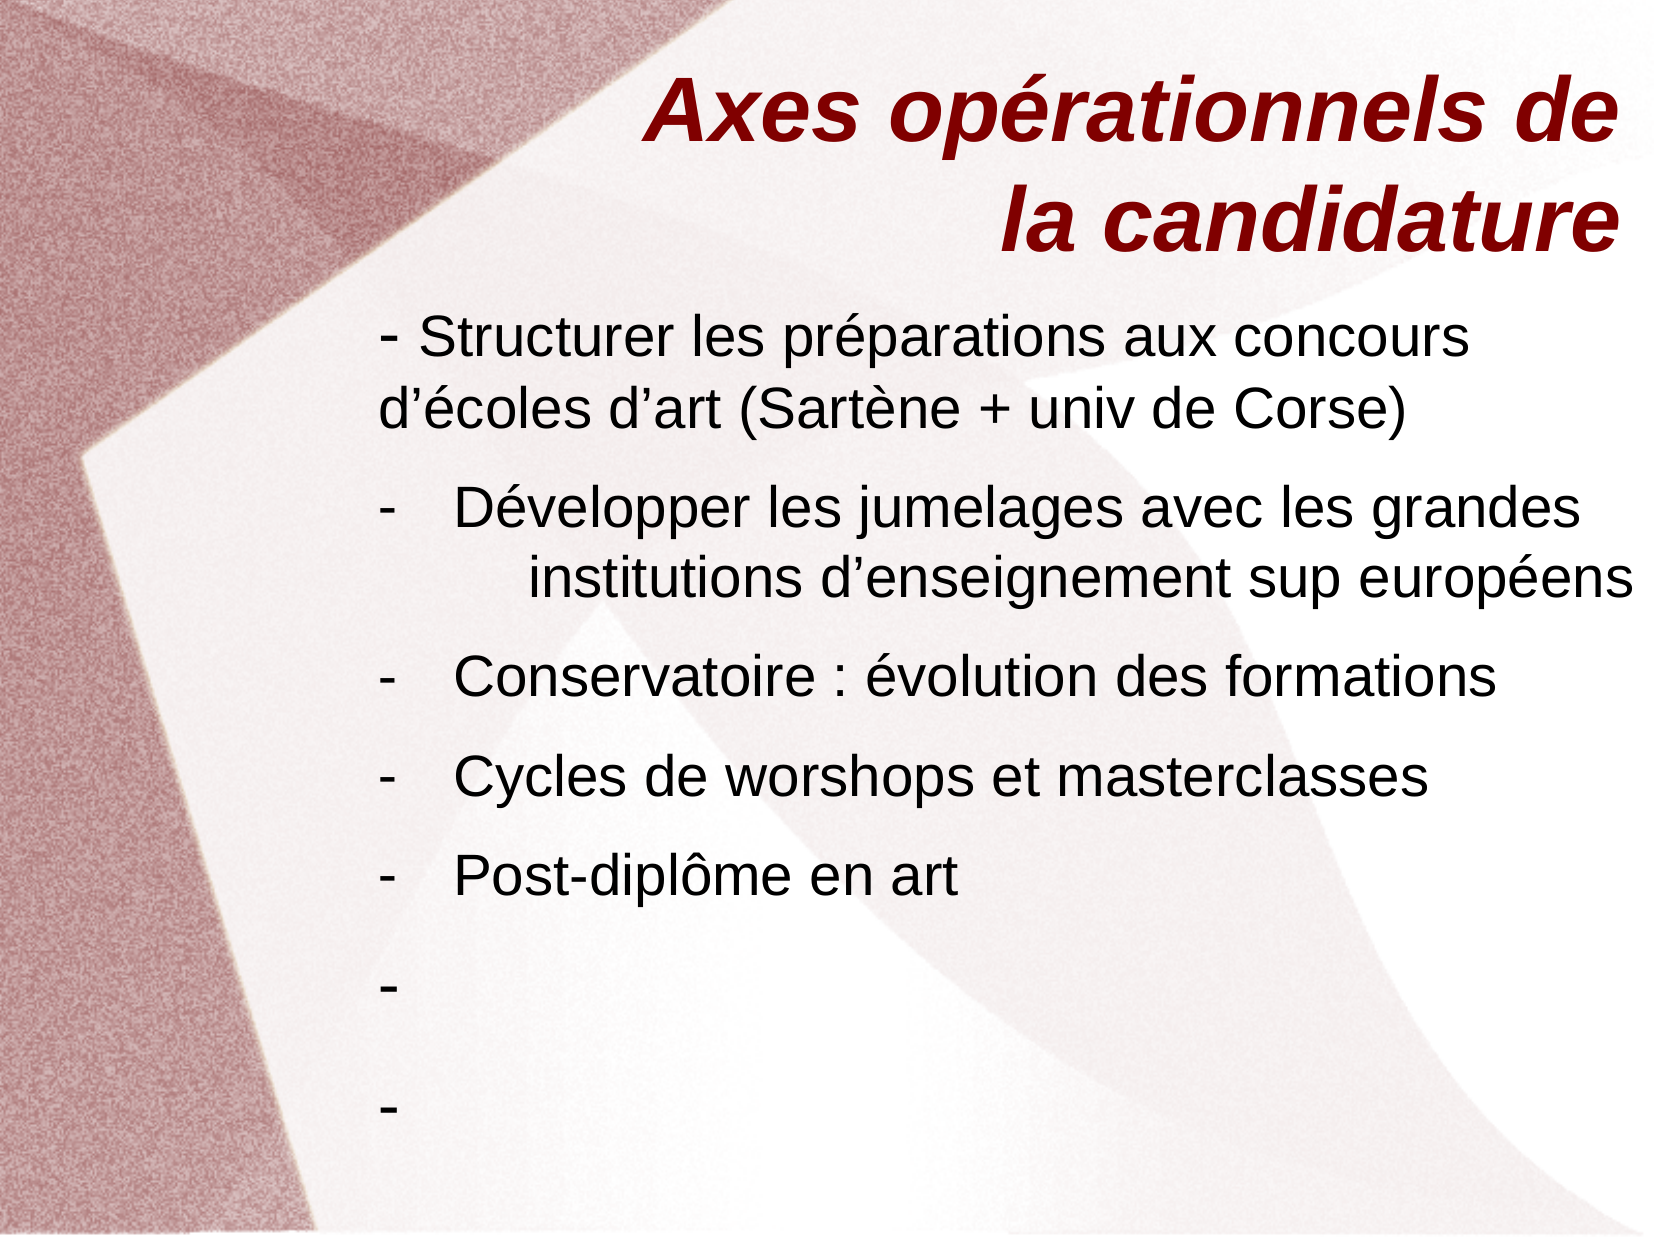

# Axes opérationnels de la candidature
- Structurer les préparations aux concours d’écoles d’art (Sartène + univ de Corse)
Développer les jumelages avec les grandes institutions d’enseignement sup européens
Conservatoire : évolution des formations
Cycles de worshops et masterclasses
Post-diplôme en art